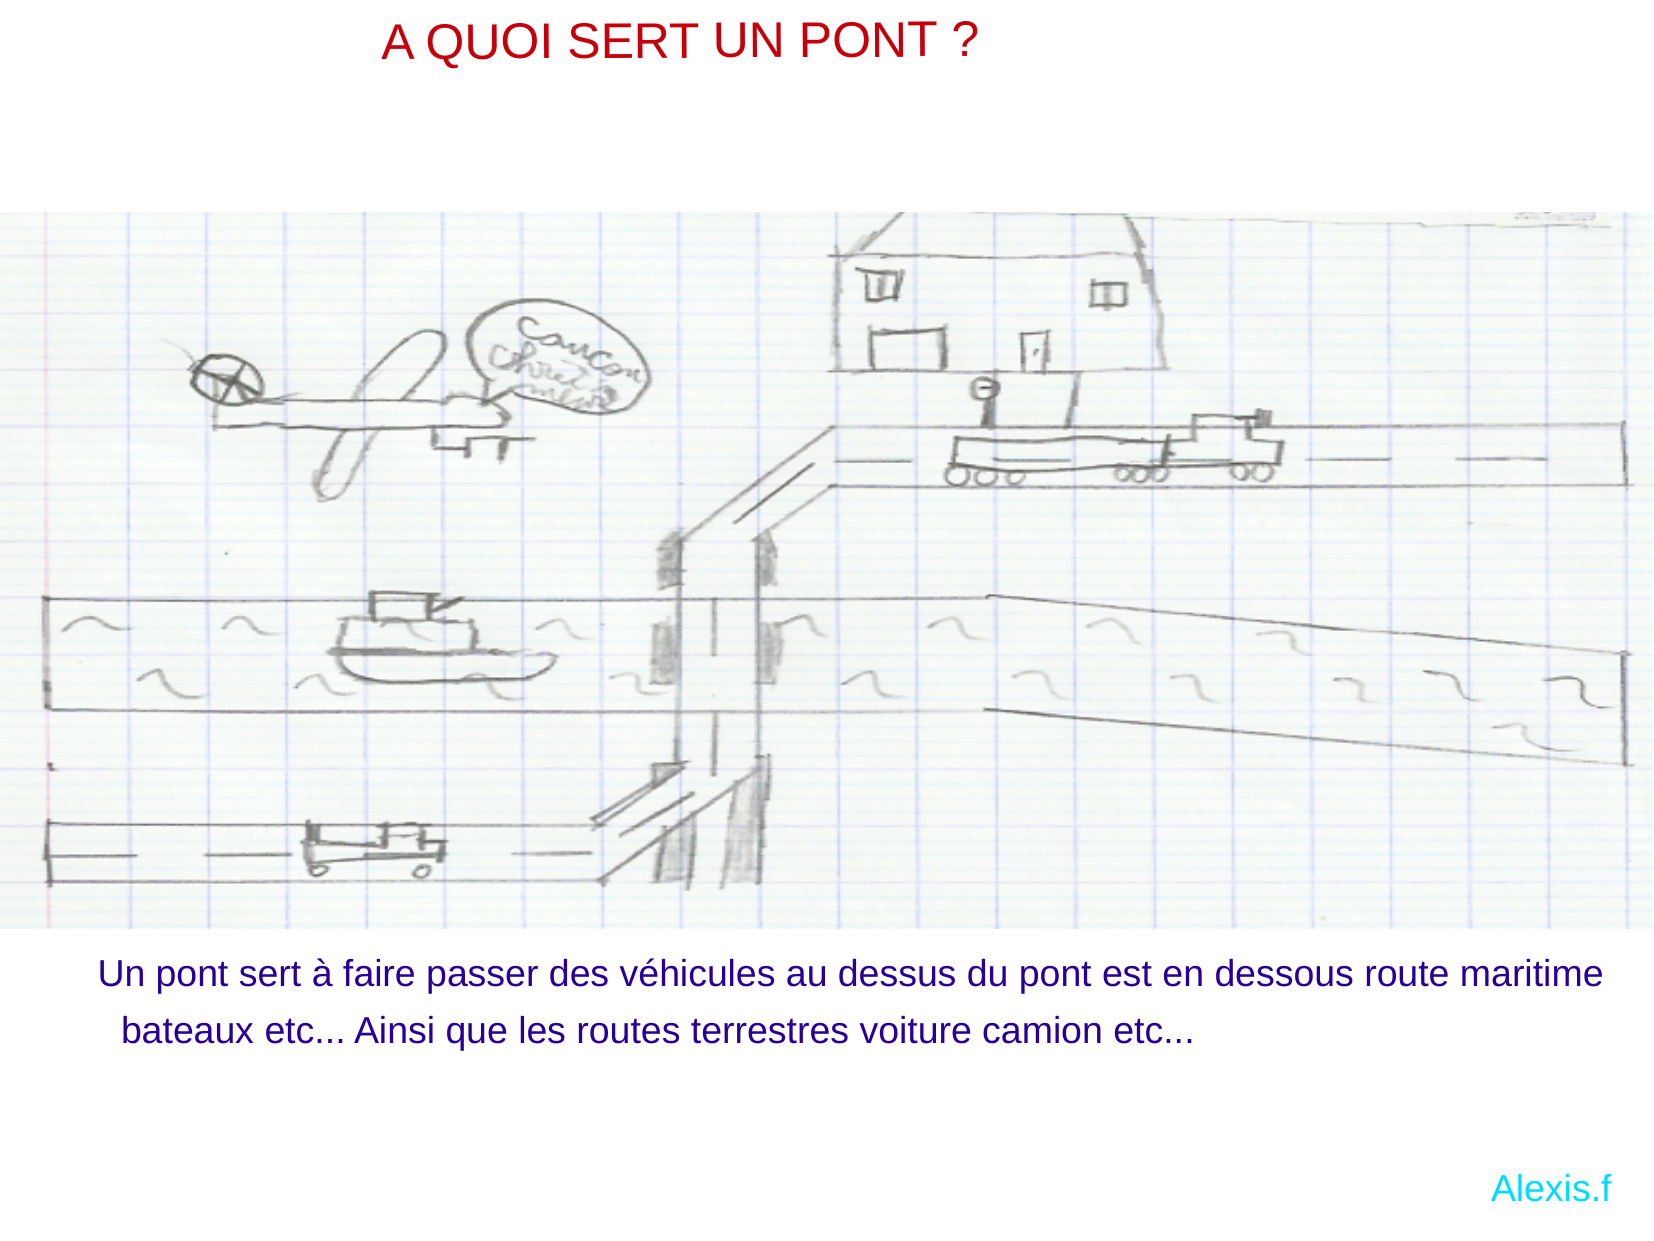

A QUOI SERT UN PONT ?
Un pont sert à faire passer des véhicules au dessus du pont est en dessous route maritime
bateaux etc... Ainsi que les routes terrestres voiture camion etc...
Alexis.f